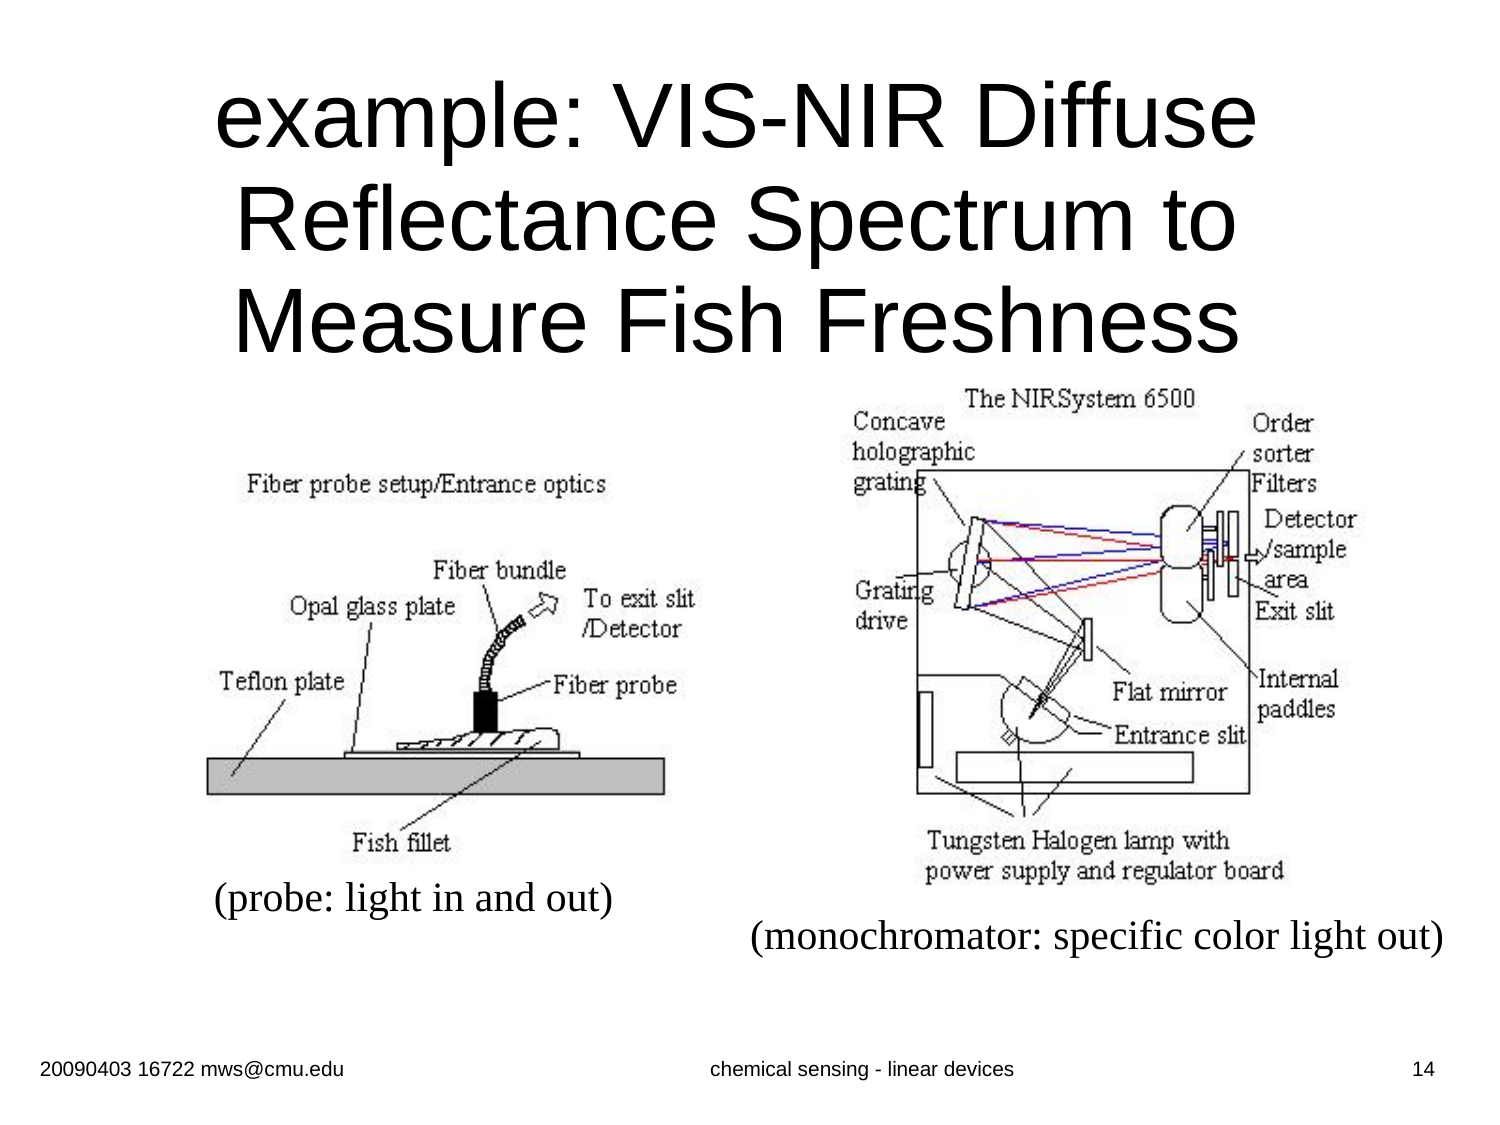

# example: VIS-NIR Diffuse Reflectance Spectrum to Measure Fish Freshness
(probe: light in and out)
(monochromator: specific color light out)
20090403 16722 mws@cmu.edu
chemical sensing - linear devices
14